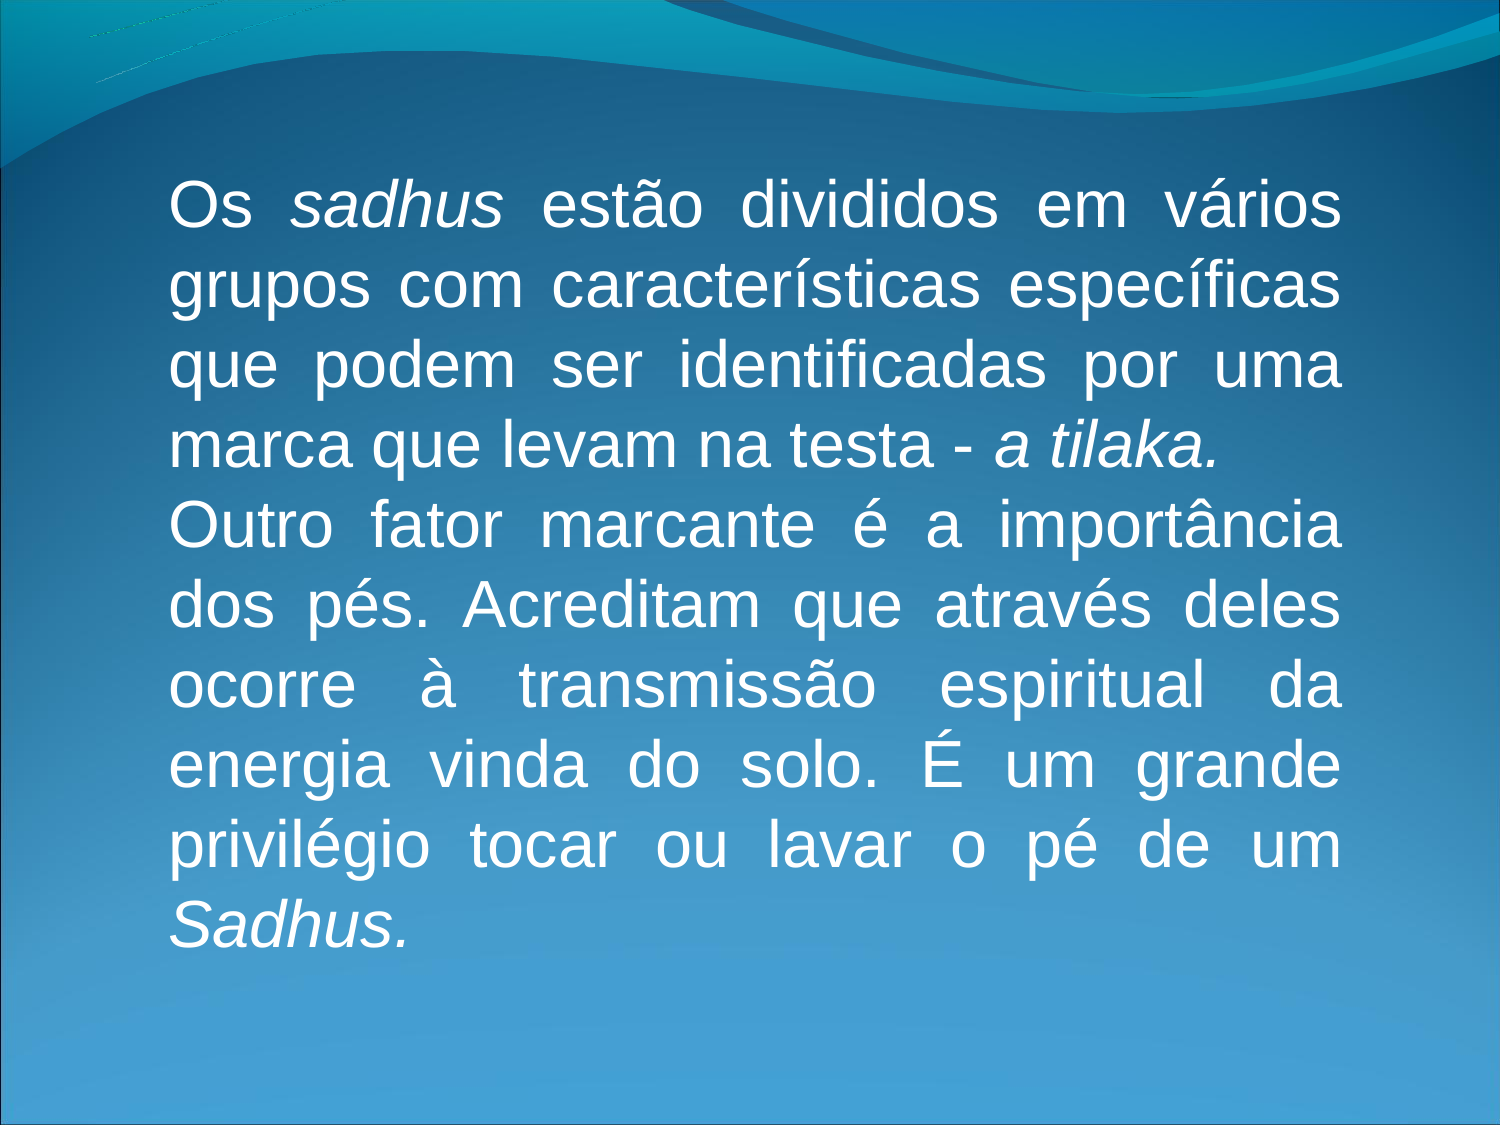

Os sadhus estão divididos em vários grupos com características específicas que podem ser identificadas por uma marca que levam na testa - a tilaka.
Outro fator marcante é a importância dos pés. Acreditam que através deles ocorre à transmissão espiritual da energia vinda do solo. É um grande privilégio tocar ou lavar o pé de um Sadhus.